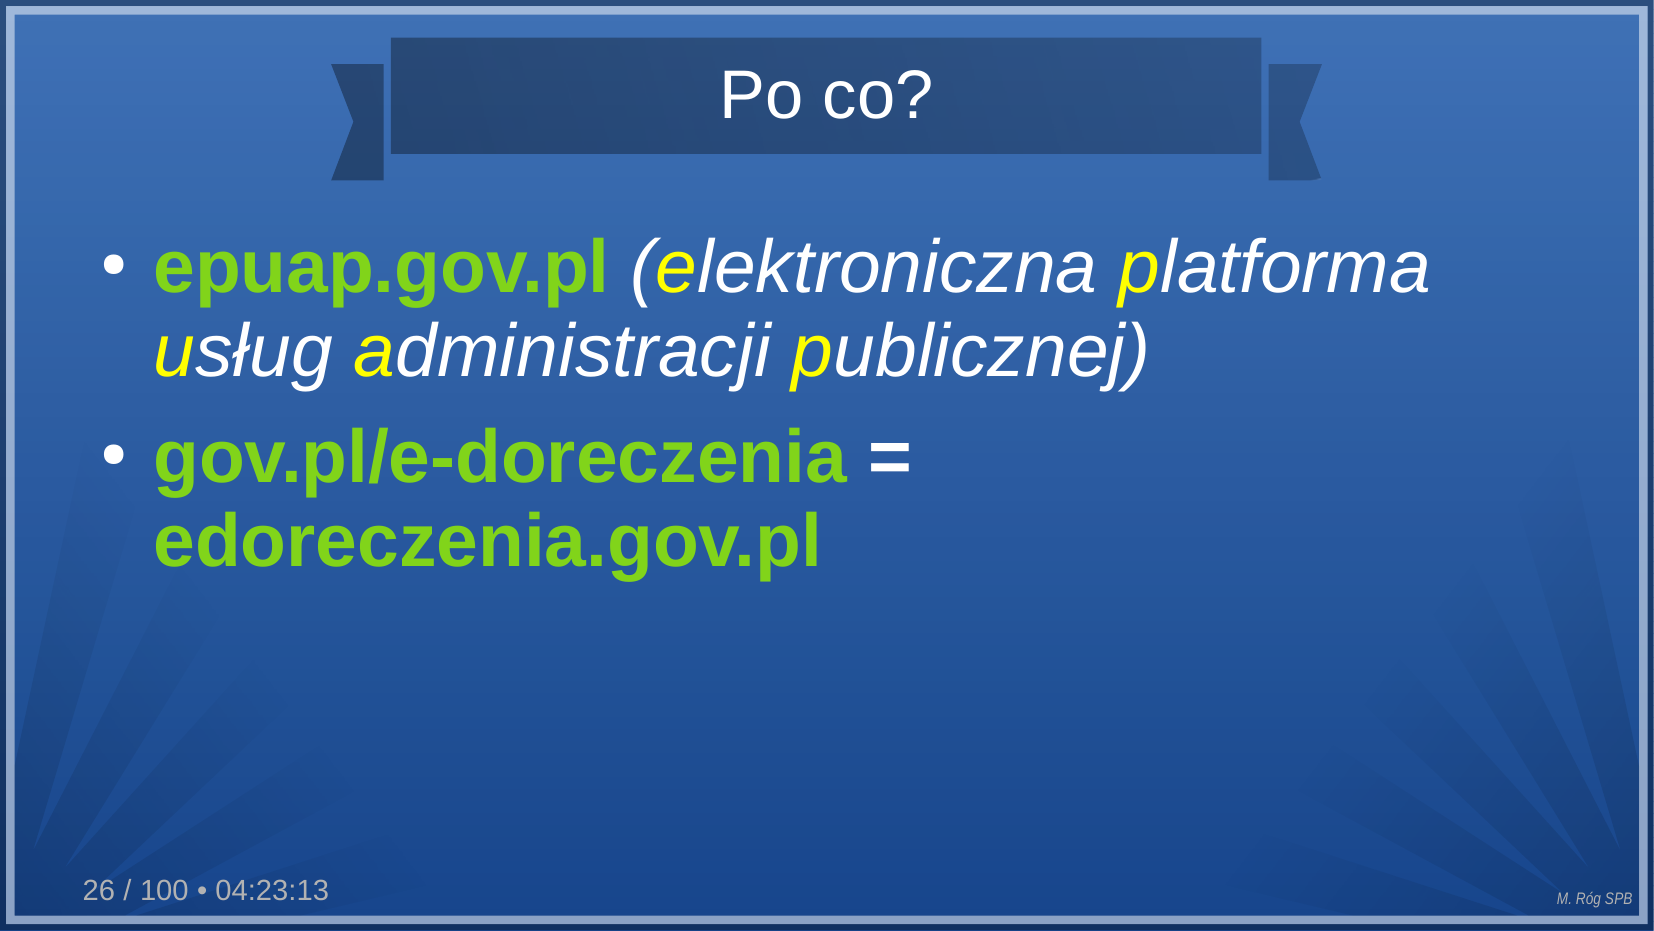

# Po co?
epuap.gov.pl (elektroniczna platforma usług administracji publicznej)
gov.pl/e-doreczenia = edoreczenia.gov.pl